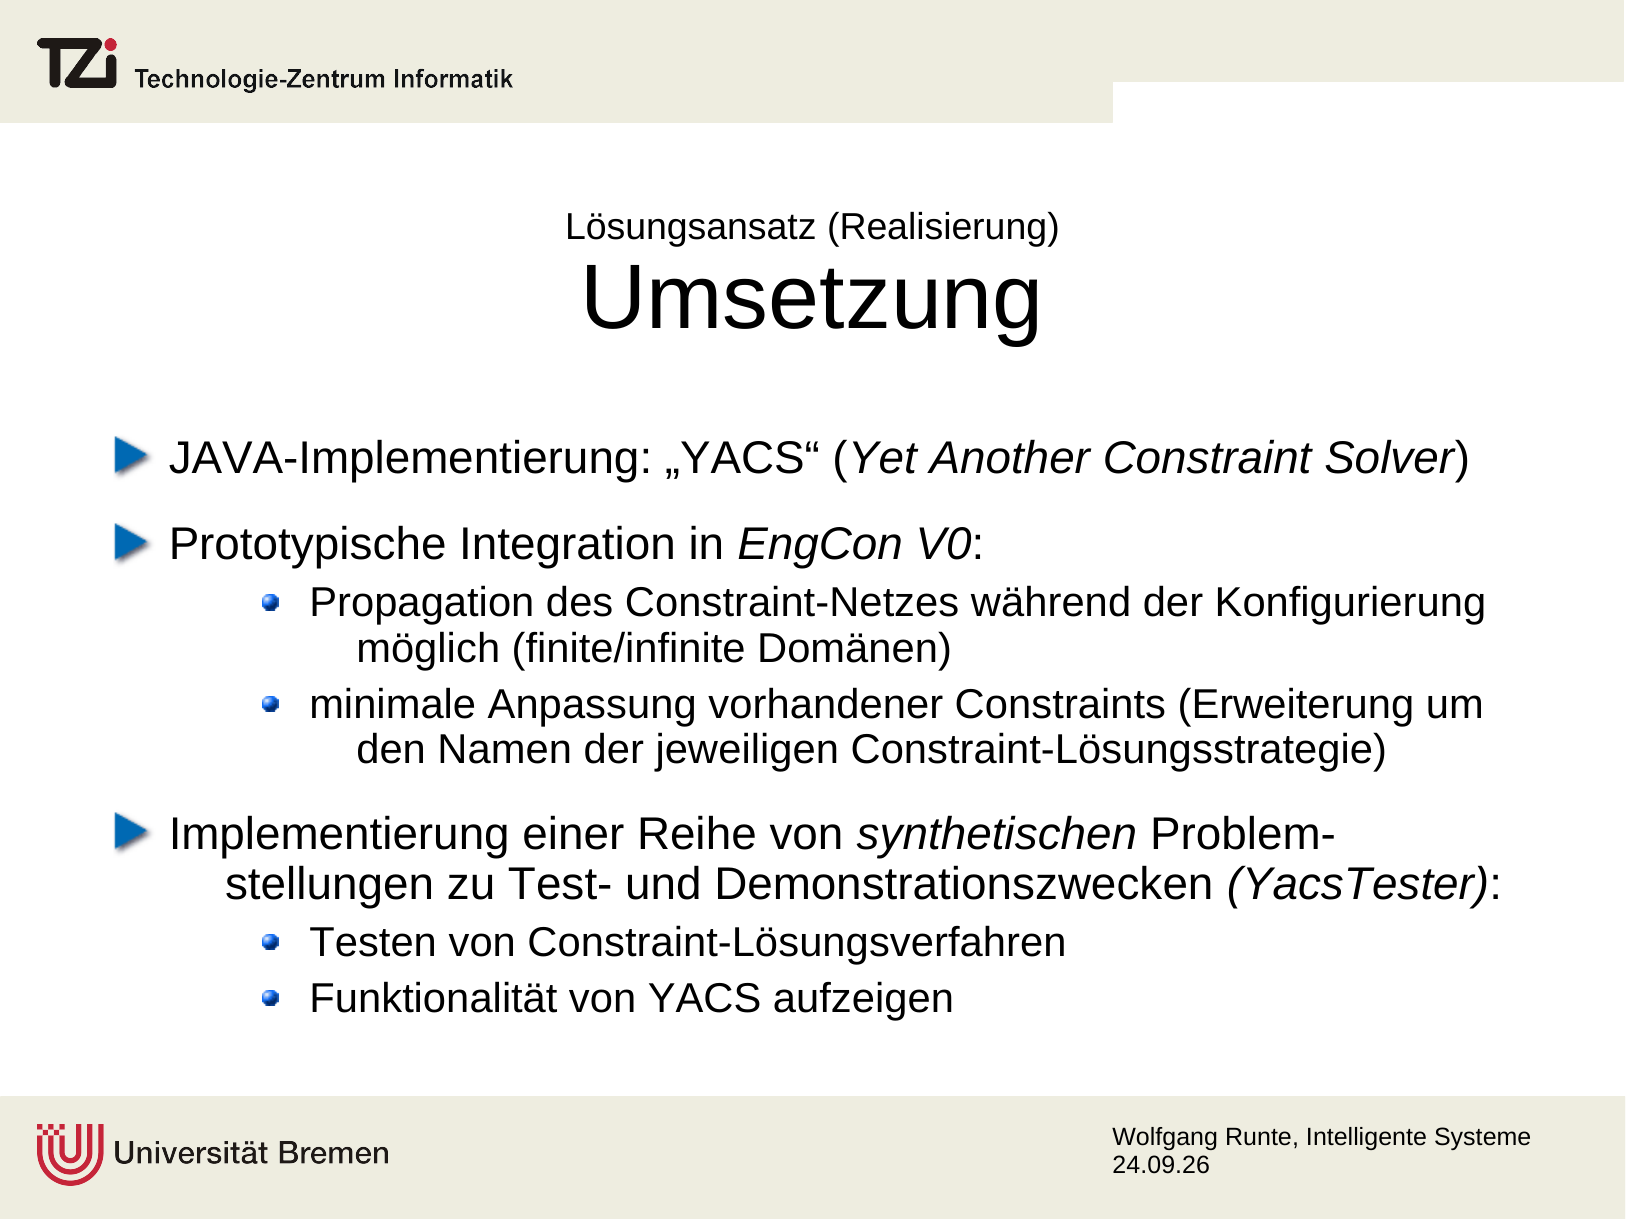

# Lösungsansatz (Realisierung) Umsetzung
JAVA-Implementierung: „YACS“ (Yet Another Constraint Solver)
Prototypische Integration in EngCon V0:
Propagation des Constraint-Netzes während der Konfigurierung möglich (finite/infinite Domänen)
minimale Anpassung vorhandener Constraints (Erweiterung um den Namen der jeweiligen Constraint-Lösungsstrategie)
Implementierung einer Reihe von synthetischen Problem- stellungen zu Test- und Demonstrationszwecken (YacsTester):
Testen von Constraint-Lösungsverfahren
Funktionalität von YACS aufzeigen